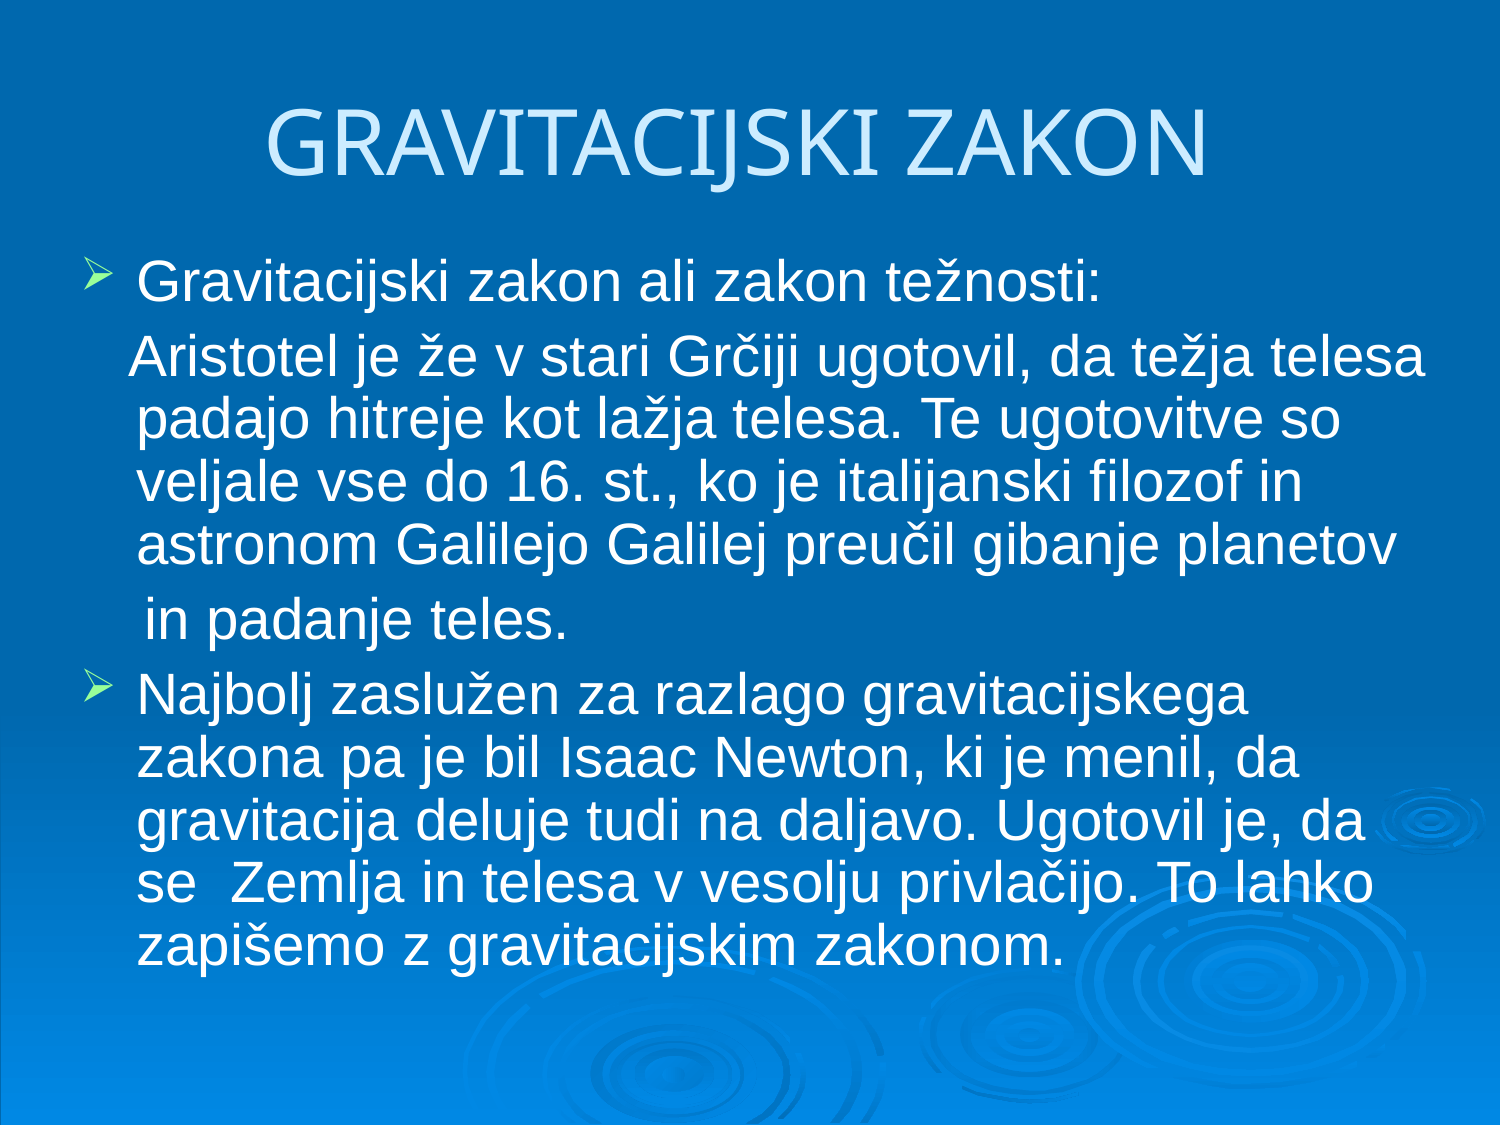

# GRAVITACIJSKI ZAKON
Gravitacijski zakon ali zakon težnosti:
 Aristotel je že v stari Grčiji ugotovil, da težja telesa padajo hitreje kot lažja telesa. Te ugotovitve so veljale vse do 16. st., ko je italijanski filozof in astronom Galilejo Galilej preučil gibanje planetov
 in padanje teles.
Najbolj zaslužen za razlago gravitacijskega zakona pa je bil Isaac Newton, ki je menil, da gravitacija deluje tudi na daljavo. Ugotovil je, da se Zemlja in telesa v vesolju privlačijo. To lahko zapišemo z gravitacijskim zakonom.